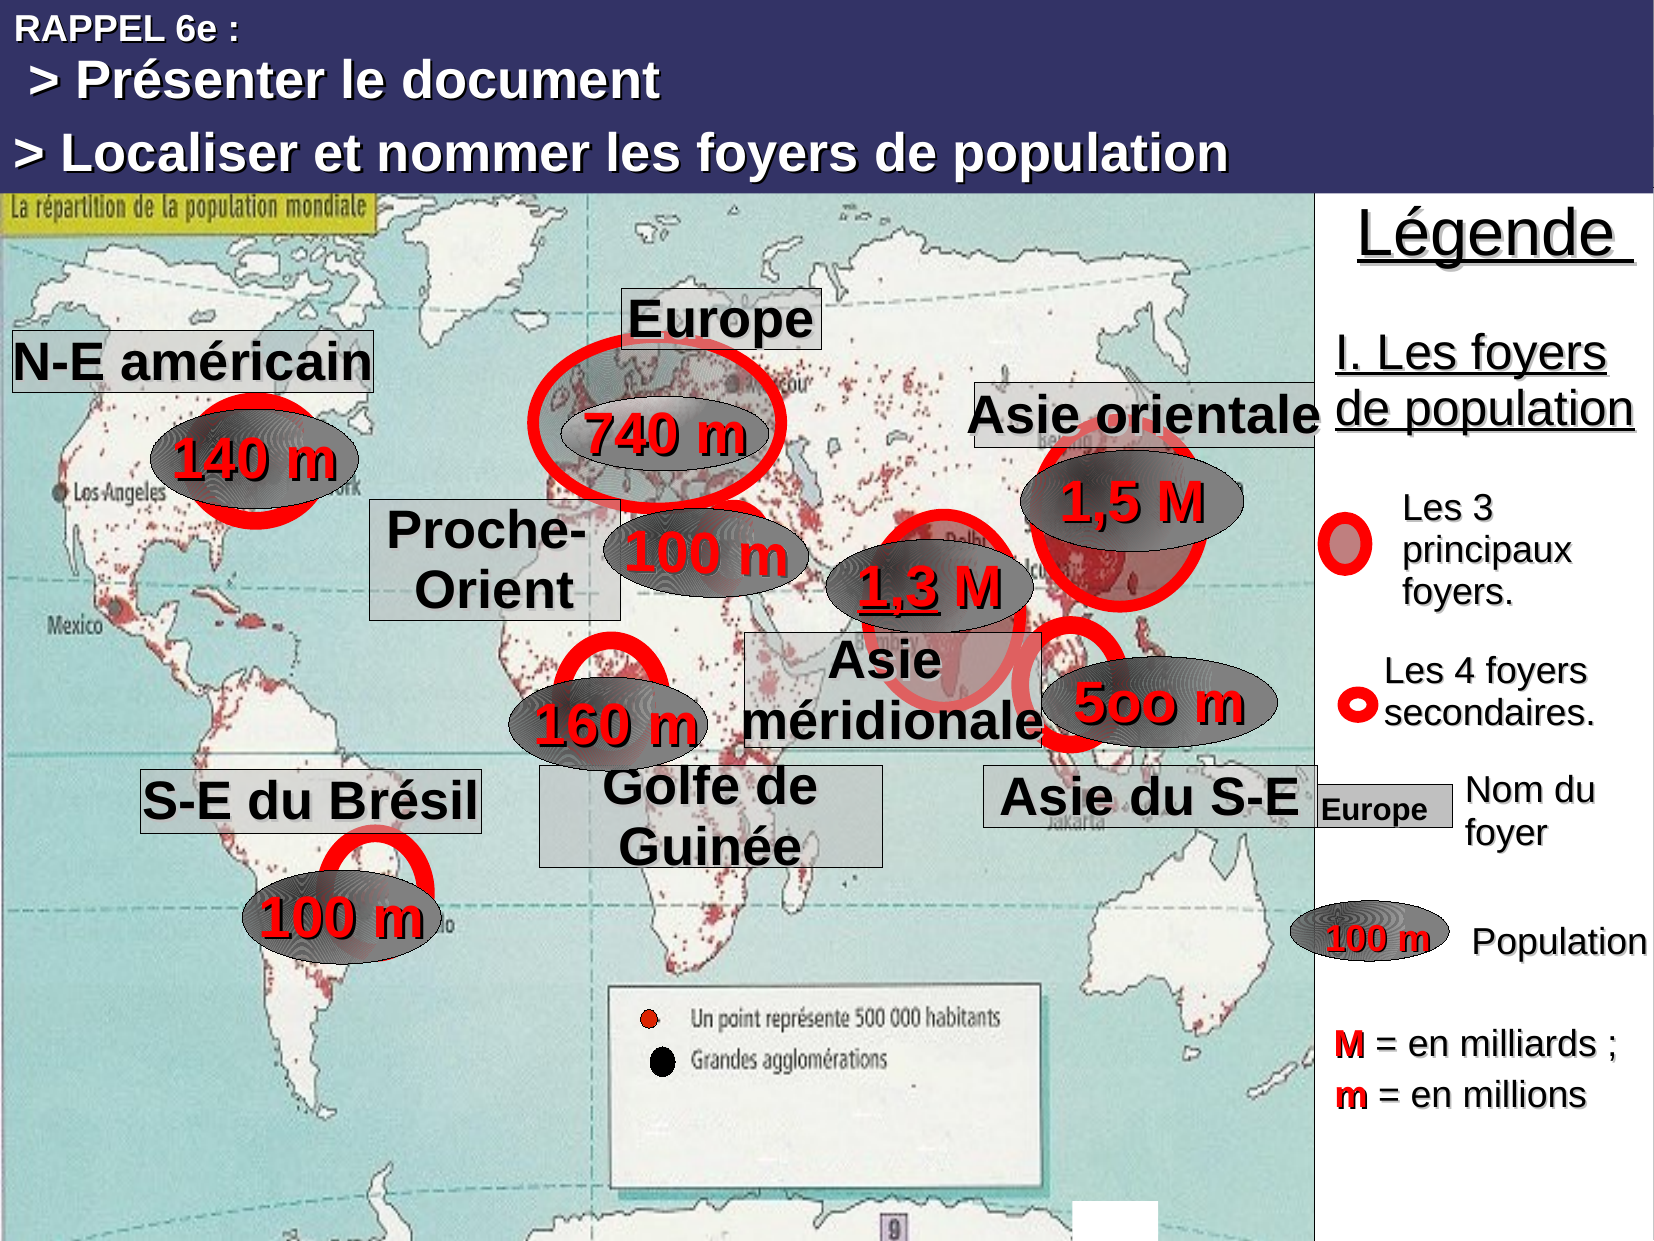

RAPPEL 6e :
 > Présenter le document
> Localiser et nommer les foyers de population
Légende
Europe
I. Les foyers de population
N-E américain
Asie orientale
740 m
140 m
1,5 M
Les 3 principaux foyers.
Proche-
Orient
100 m
1,3 M
Asie
méridionale
Les 4 foyers secondaires.
5oo m
 160 m
Nom du foyer
 Golfe de
Guinée
Asie du S-E
S-E du Brésil
Europe
	 					Population
 M = en milliards ;
 m = en millions
100 m
 100 m